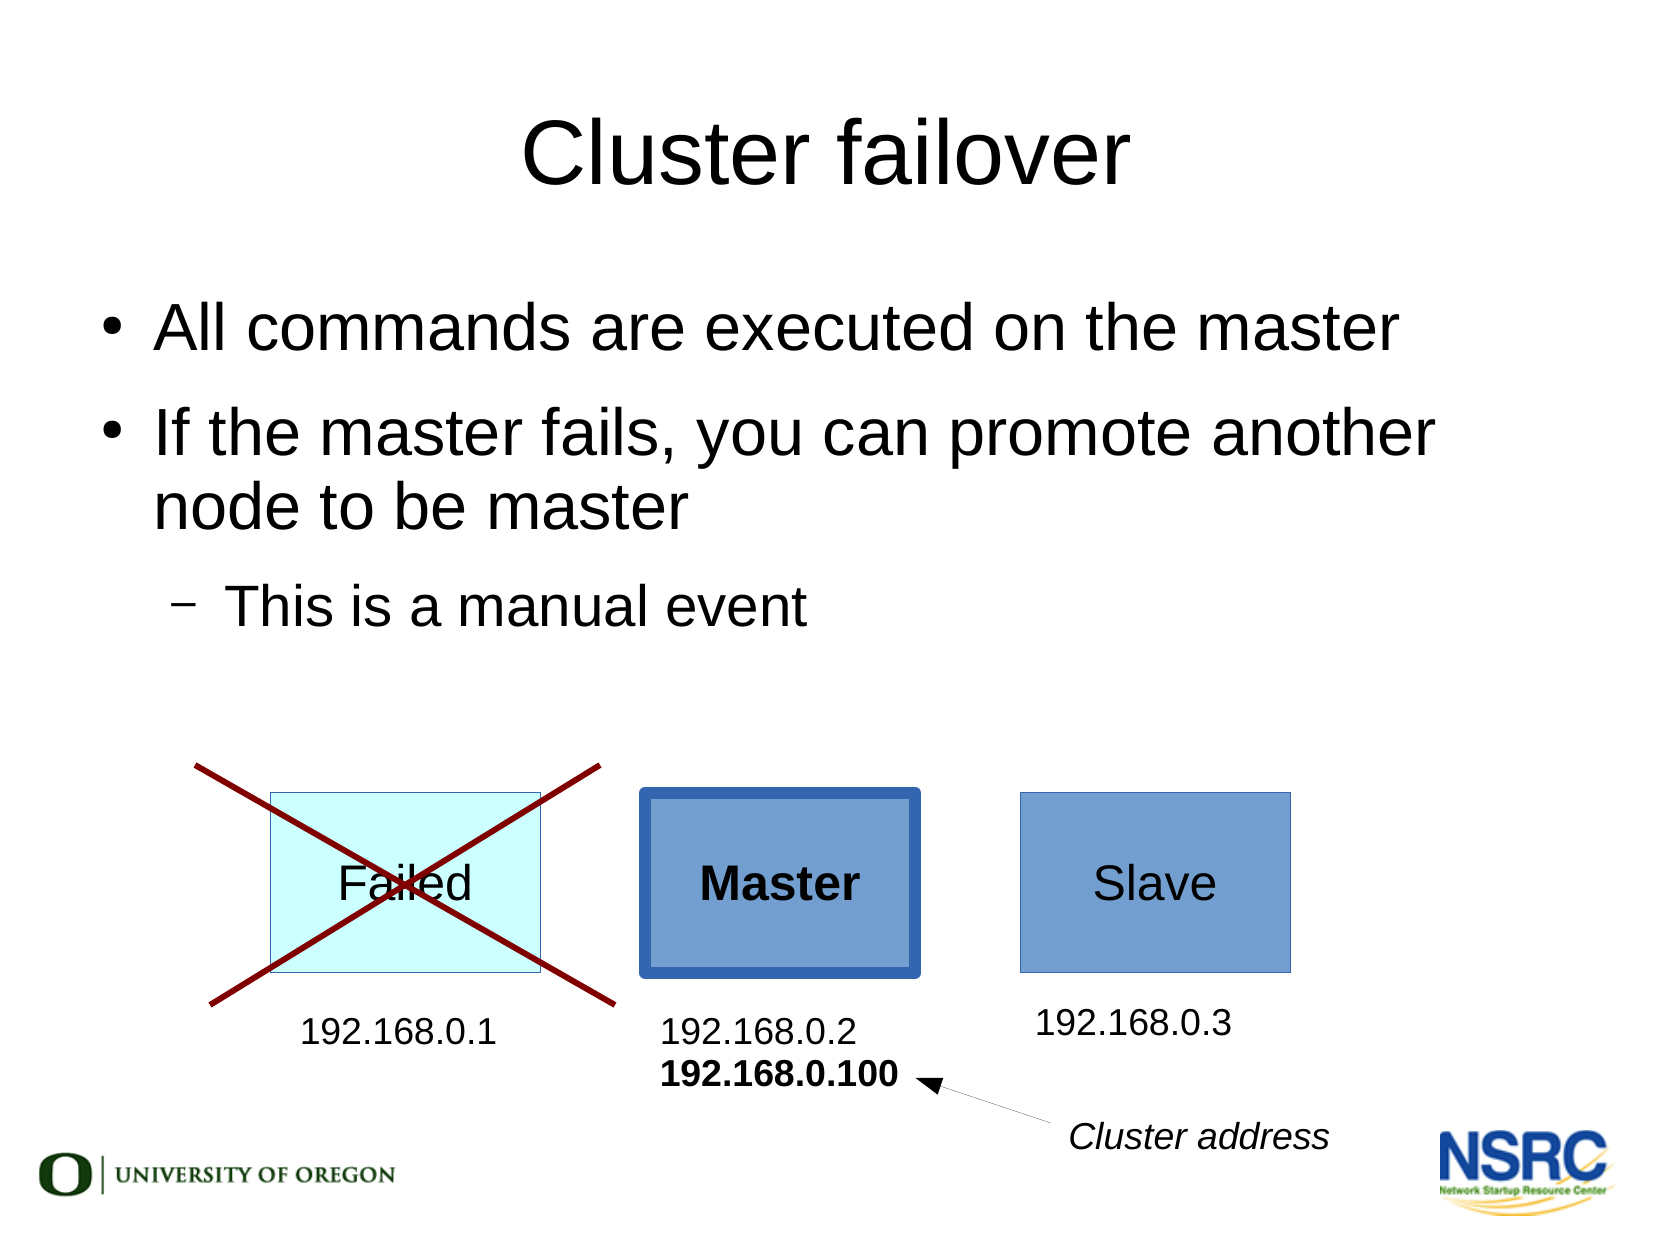

# Cluster failover
All commands are executed on the master
If the master fails, you can promote another node to be master
This is a manual event
Failed
Master
Slave
192.168.0.3
192.168.0.1
192.168.0.2
192.168.0.100
Cluster address